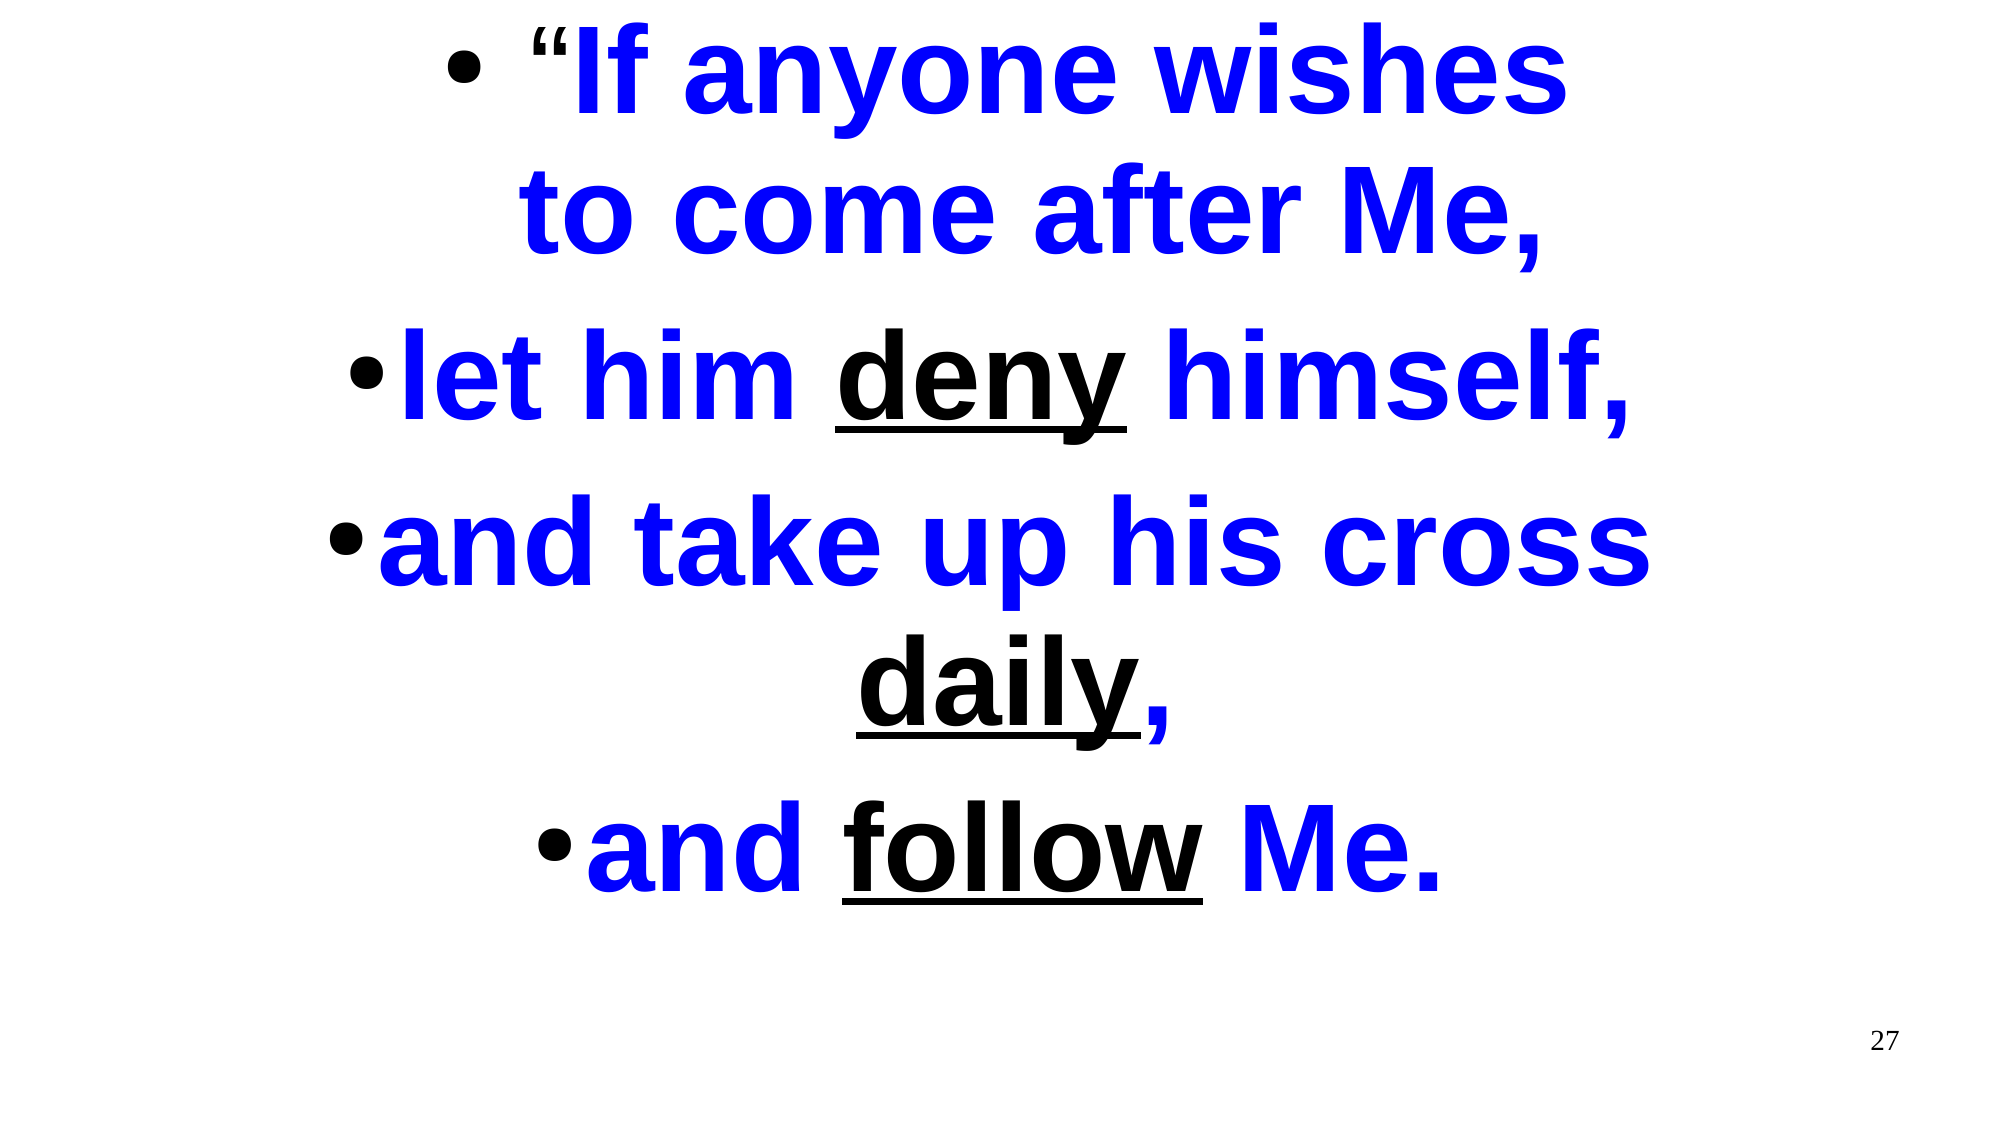

# “If anyone wishes to come after Me,
let him deny himself,
and take up his cross
daily,
and follow Me.
27